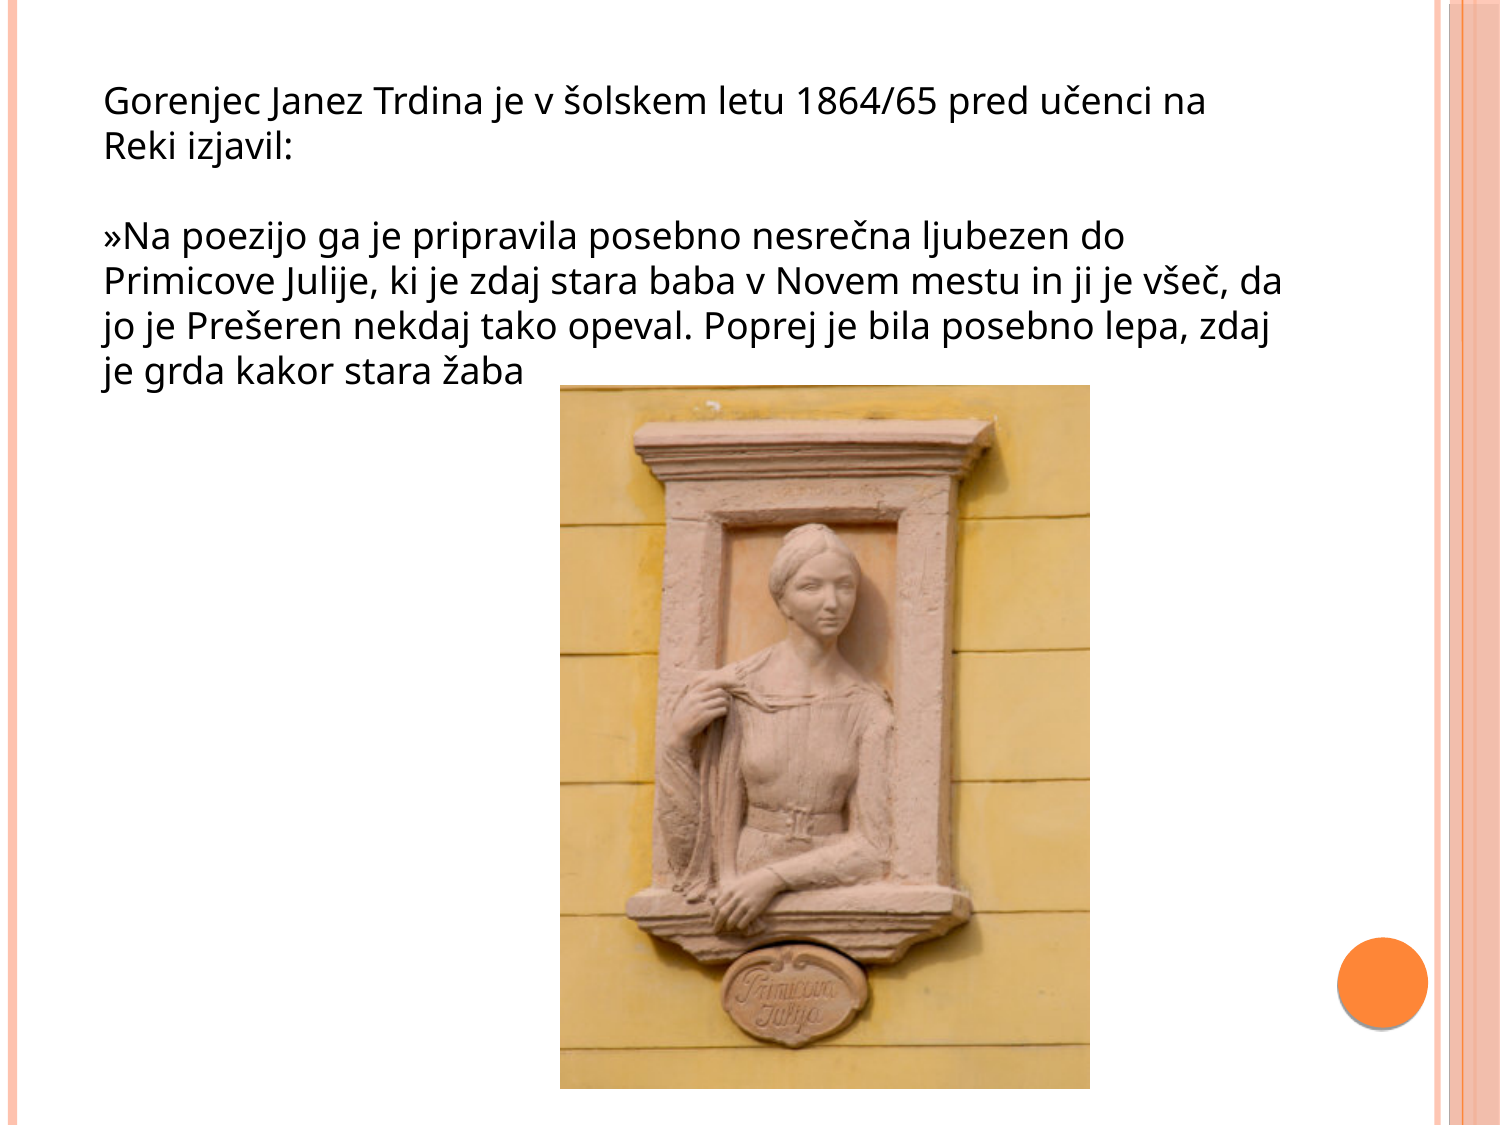

Gorenjec Janez Trdina je v šolskem letu 1864/65 pred učenci na Reki izjavil:
»Na poezijo ga je pripravila posebno nesrečna ljubezen do Primicove Julije, ki je zdaj stara baba v Novem mestu in ji je všeč, da jo je Prešeren nekdaj tako opeval. Poprej je bila posebno lepa, zdaj je grda kakor stara žaba